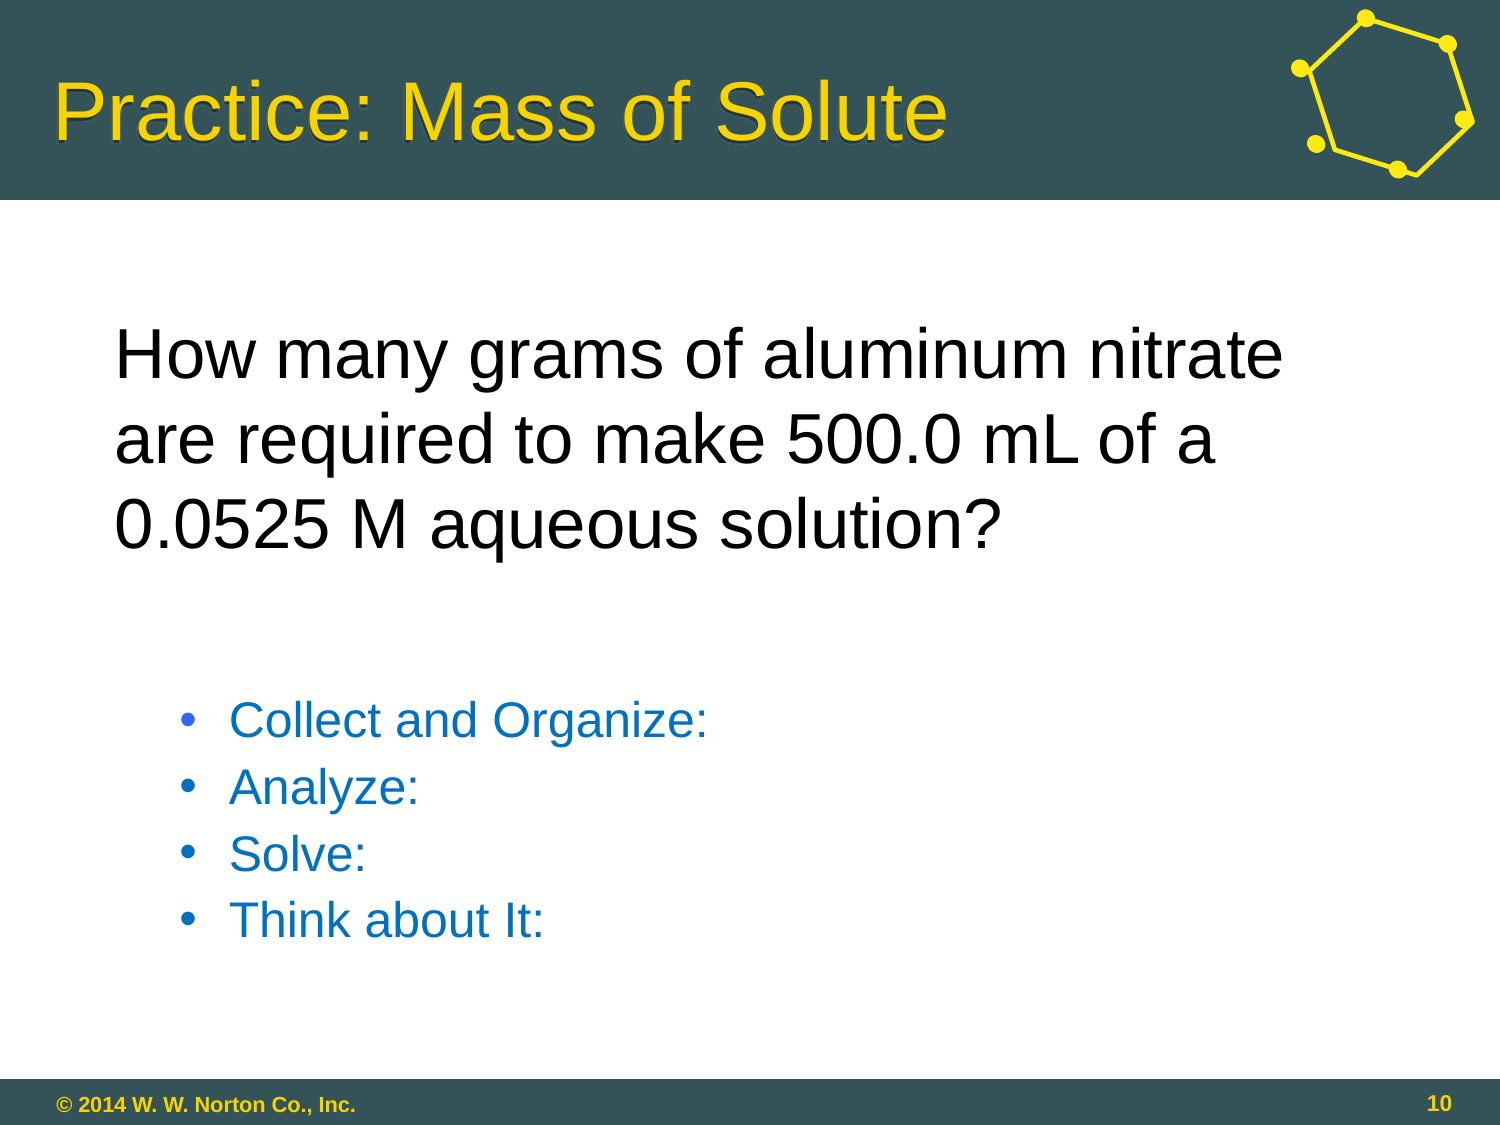

Practice: Mass of Solute
# How many grams of aluminum nitrate are required to make 500.0 mL of a 0.0525 M aqueous solution?
 Collect and Organize:
 Analyze:
 Solve:
 Think about It: